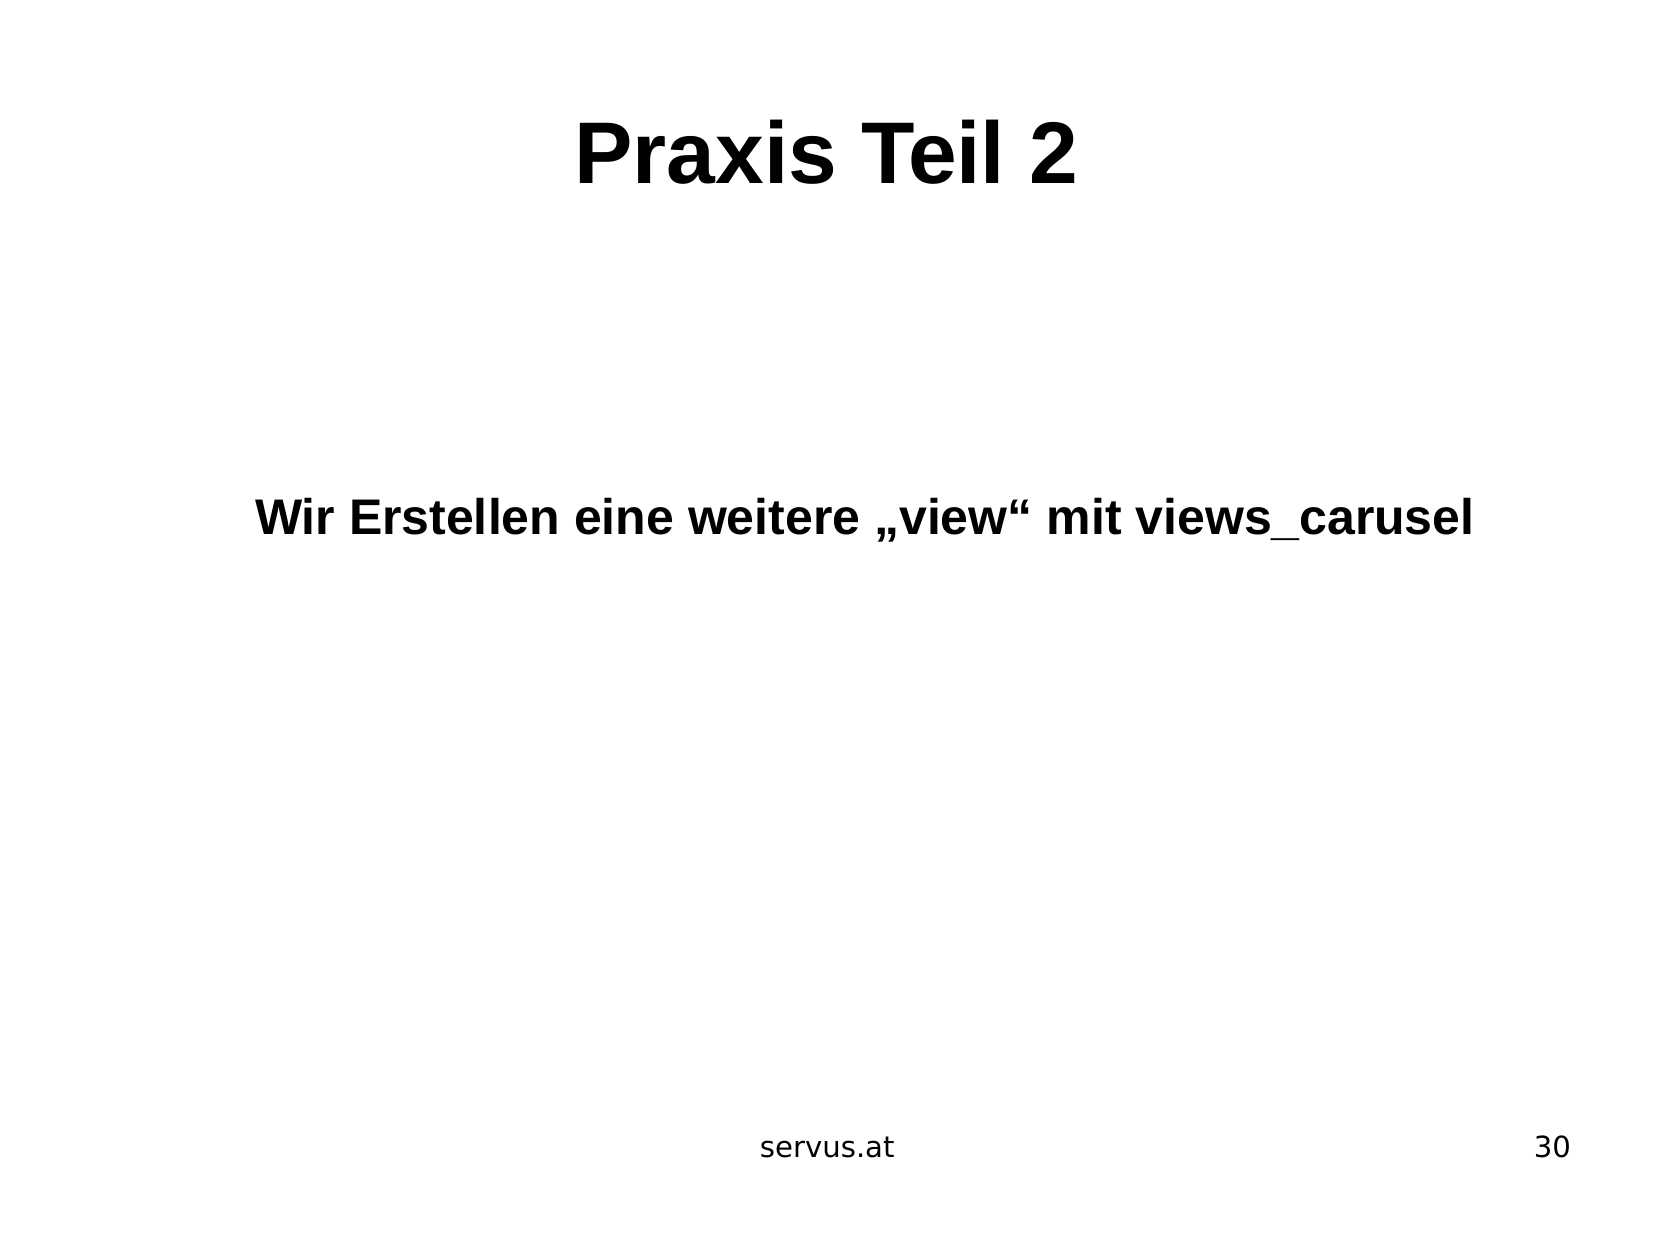

# Praxis Teil 2
Wir Erstellen eine weitere „view“ mit views_carusel
servus.at
30